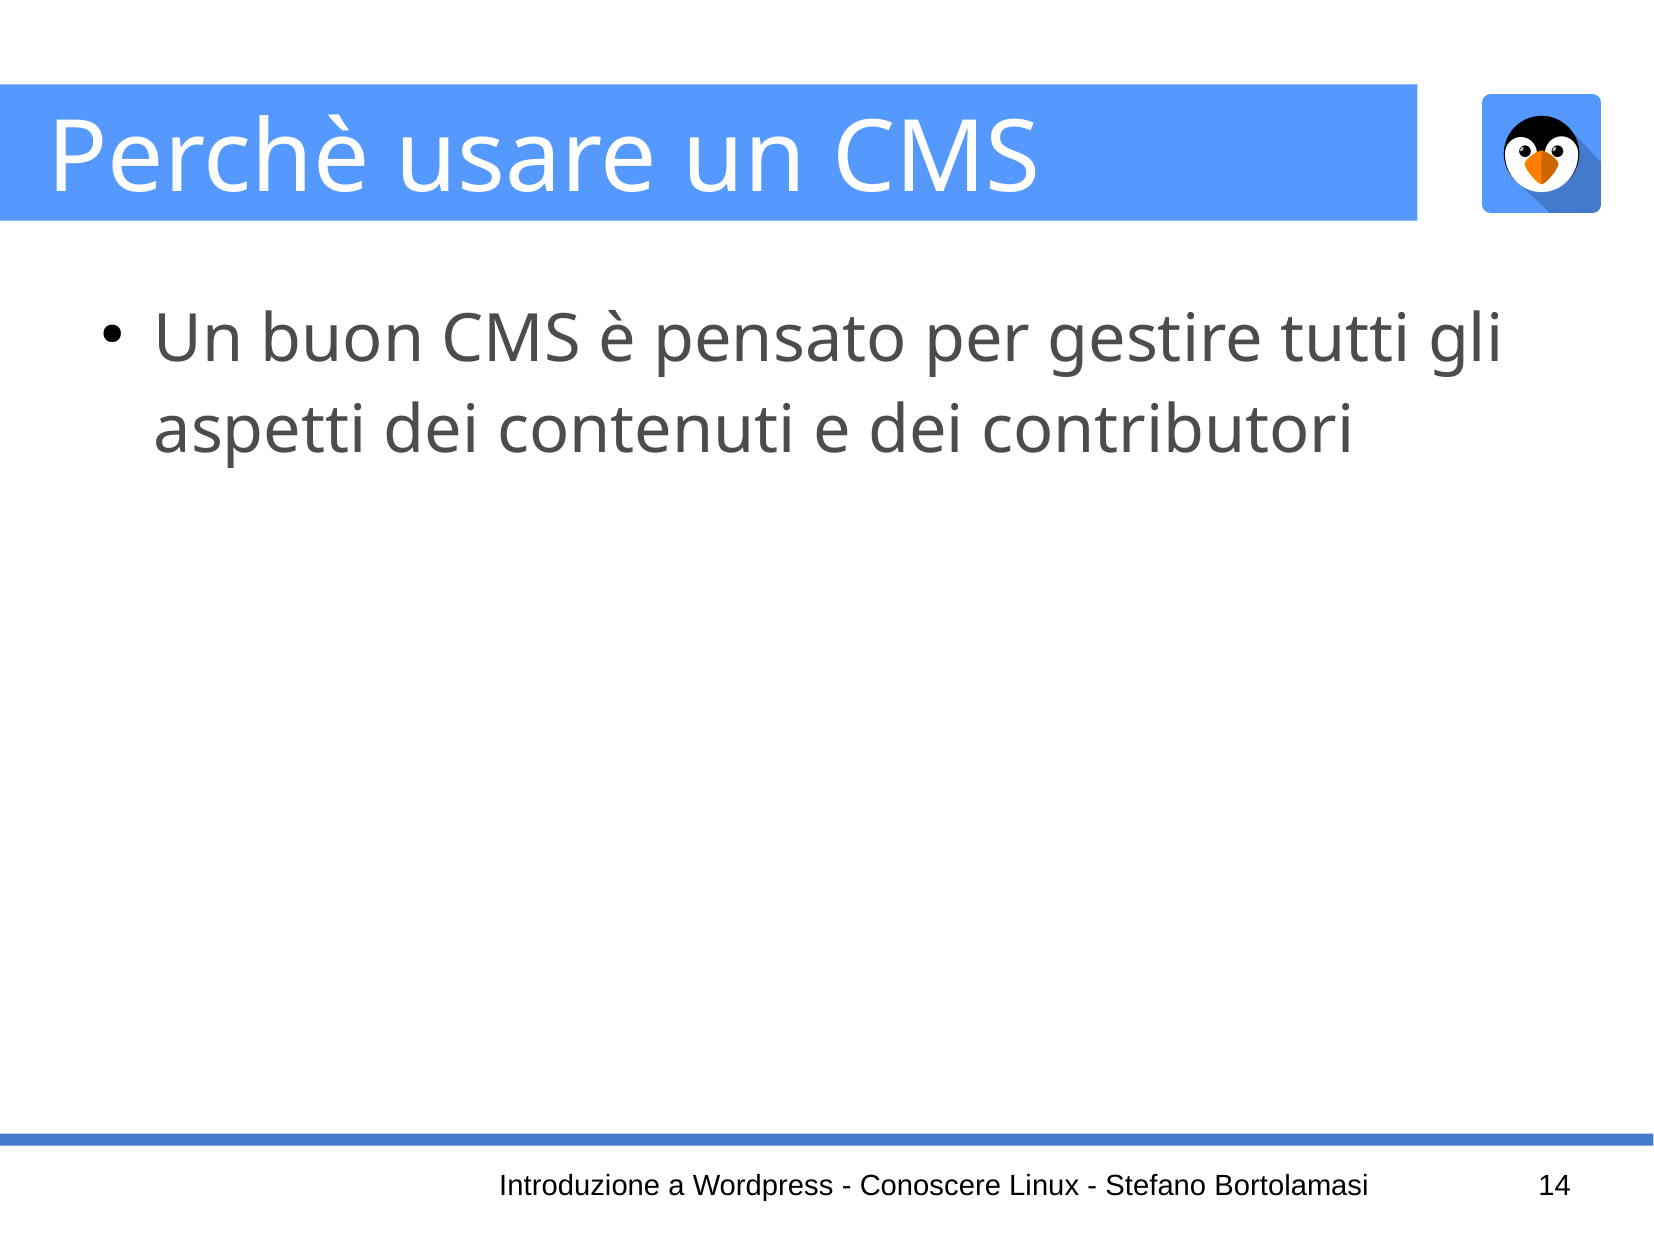

# Perchè usare un CMS
Un buon CMS è pensato per gestire tutti gli aspetti dei contenuti e dei contributori
Introduzione a Wordpress - Conoscere Linux - Stefano Bortolamasi
14